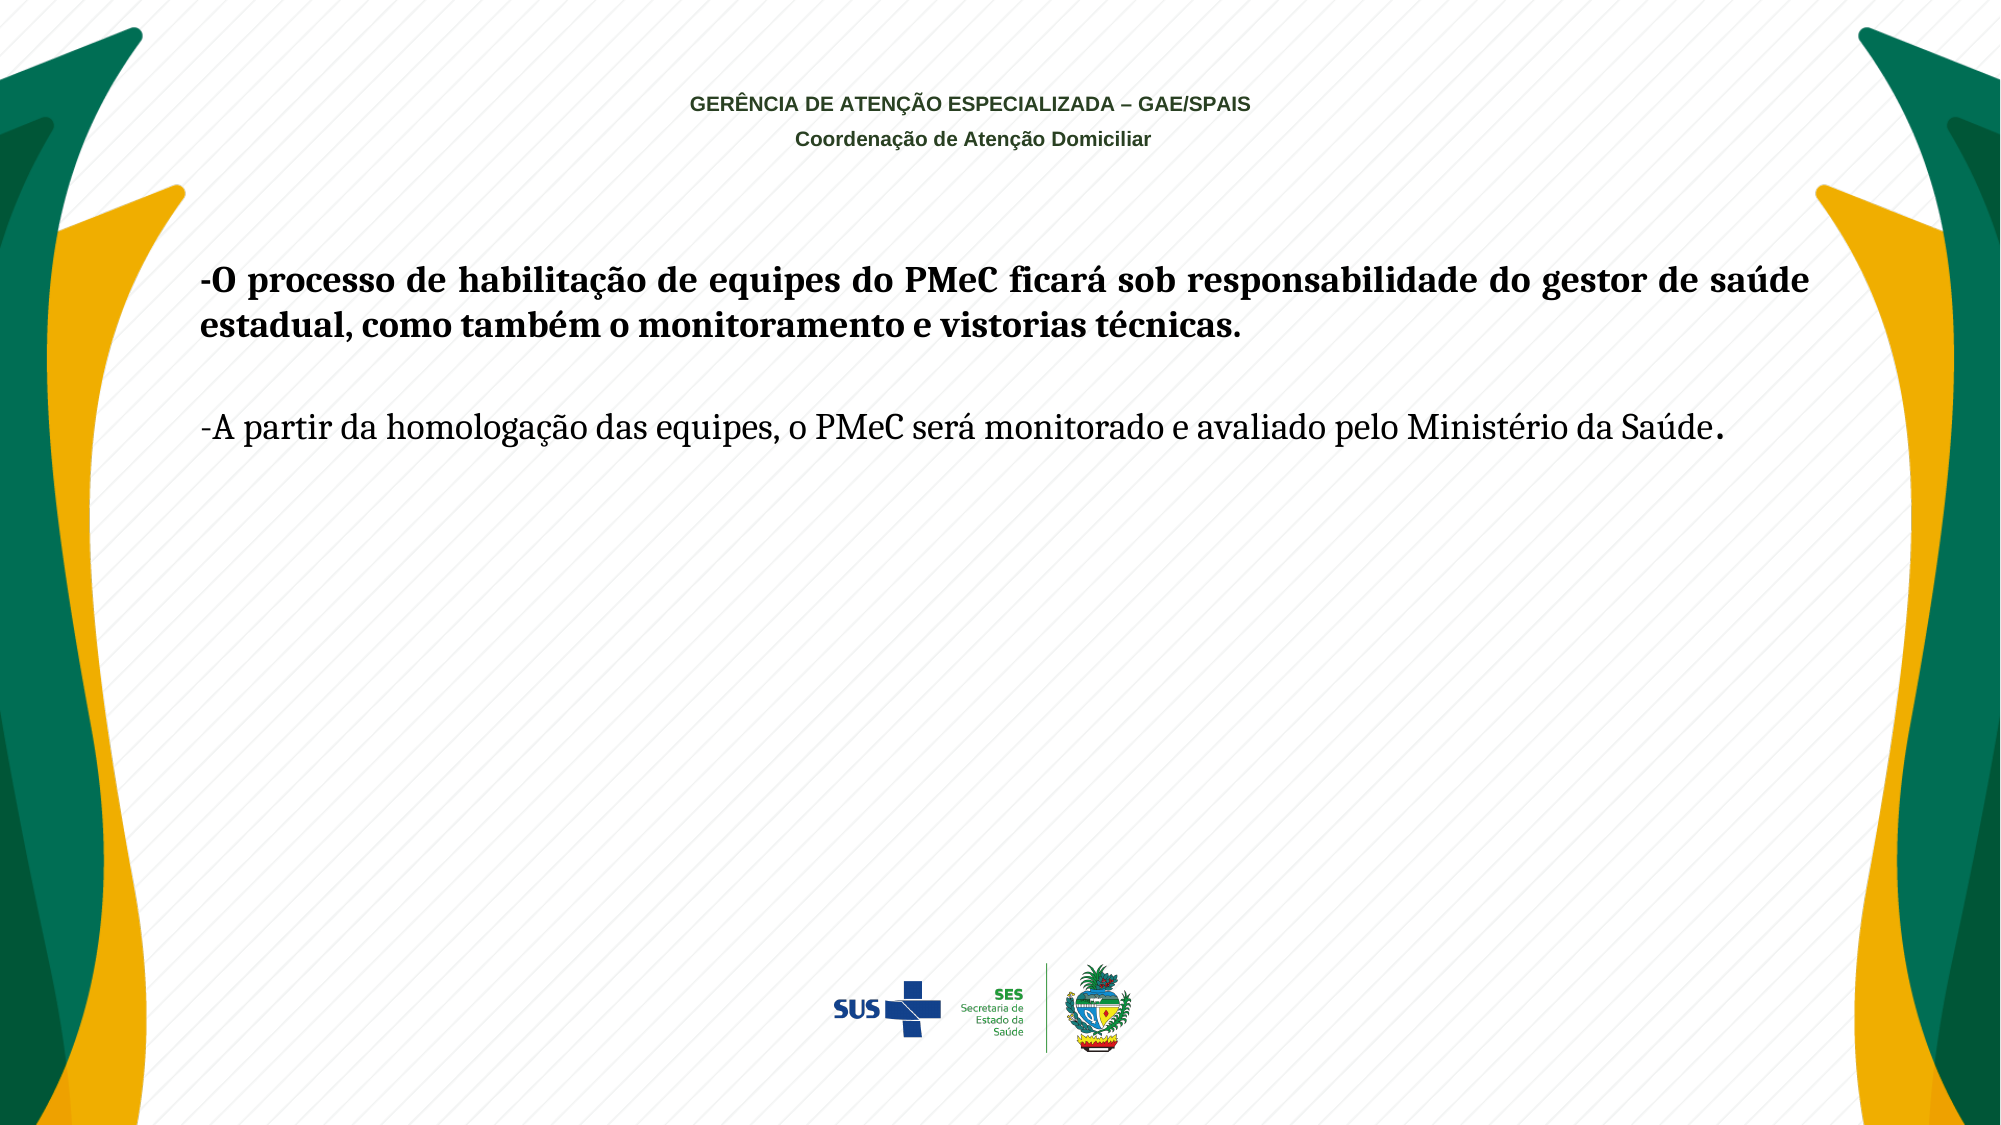

GERÊNCIA DE ATENÇÃO ESPECIALIZADA – GAE/SPAIS
 Coordenação de Atenção Domiciliar
-O processo de habilitação de equipes do PMeC ficará sob responsabilidade do gestor de saúde estadual, como também o monitoramento e vistorias técnicas.
-A partir da homologação das equipes, o PMeC será monitorado e avaliado pelo Ministério da Saúde.